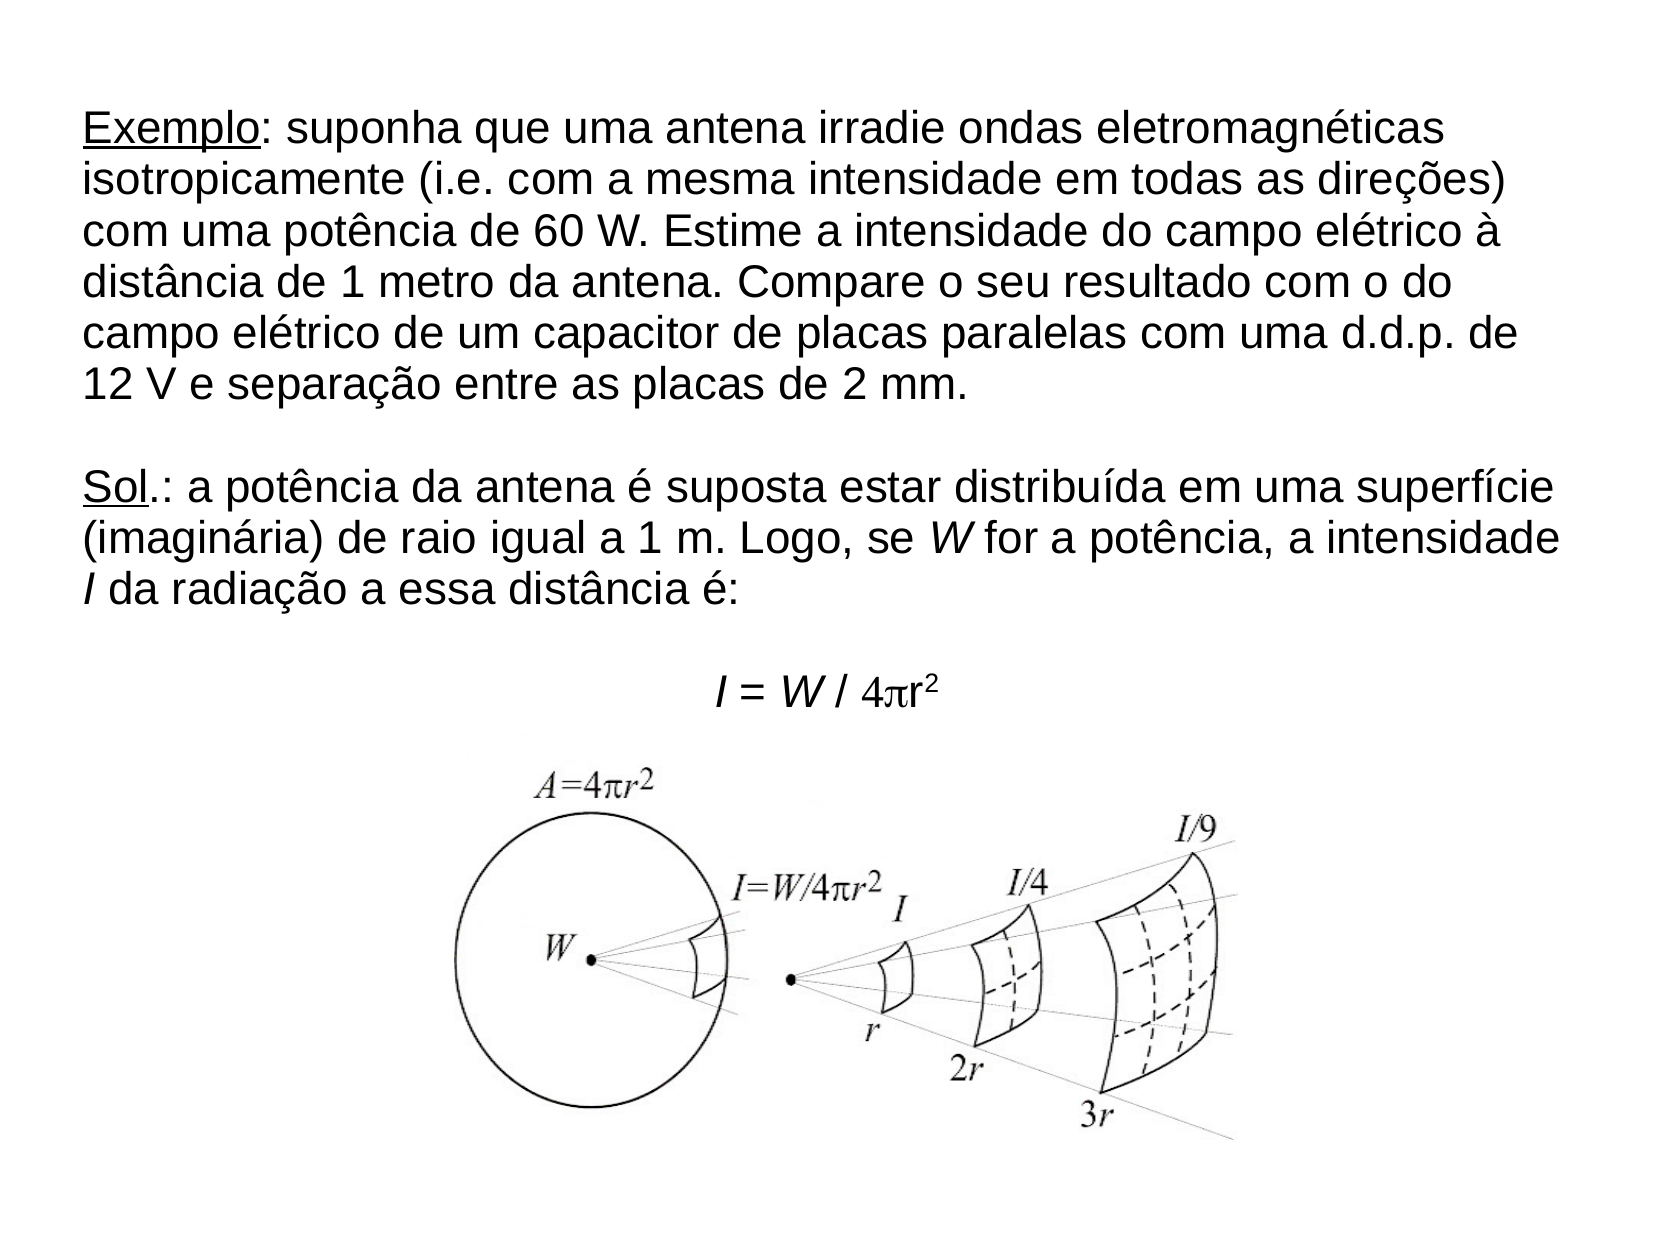

# Exemplo: suponha que uma antena irradie ondas eletromagnéticas isotropicamente (i.e. com a mesma intensidade em todas as direções) com uma potência de 60 W. Estime a intensidade do campo elétrico à distância de 1 metro da antena. Compare o seu resultado com o do campo elétrico de um capacitor de placas paralelas com uma d.d.p. de 12 V e separação entre as placas de 2 mm.
Sol.: a potência da antena é suposta estar distribuída em uma superfície (imaginária) de raio igual a 1 m. Logo, se W for a potência, a intensidade I da radiação a essa distância é:
I = W / 4pr2